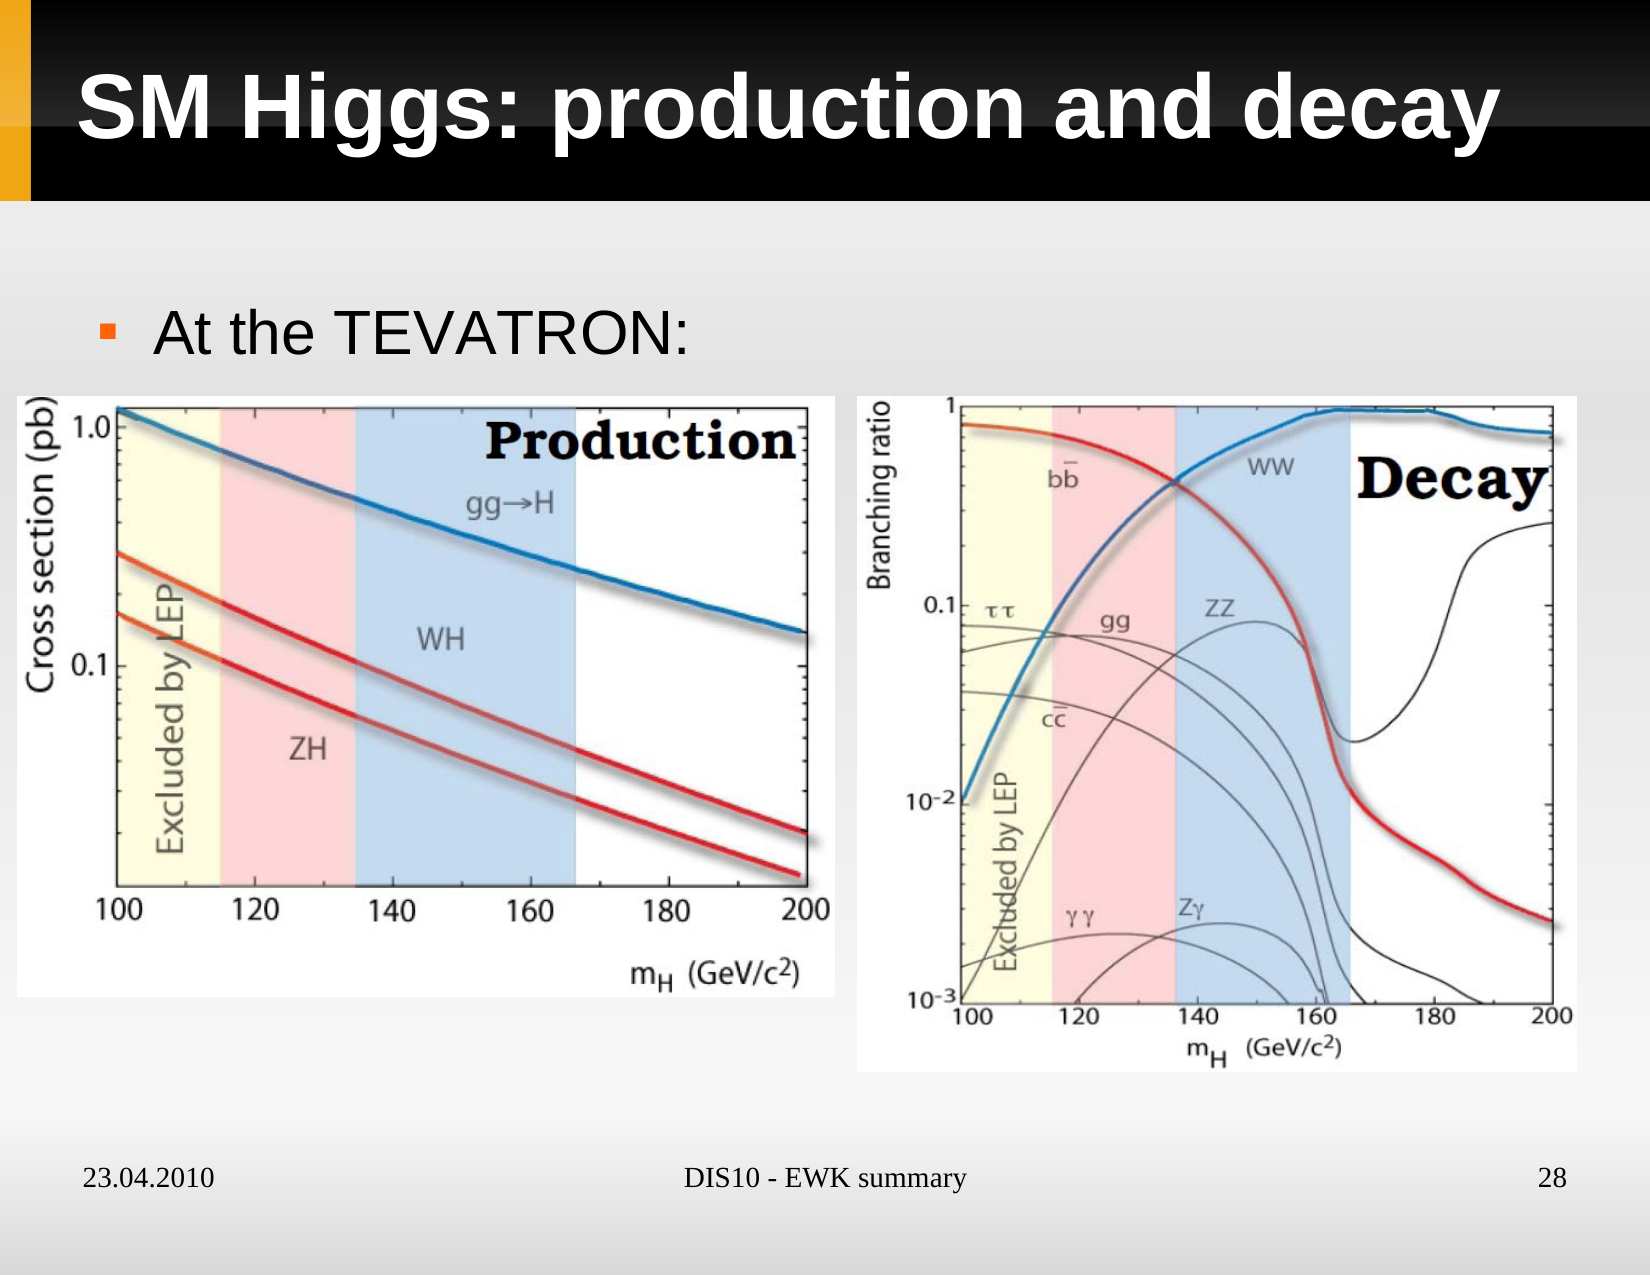

# SM Higgs: production and decay
At the TEVATRON:
23.04.2010
28